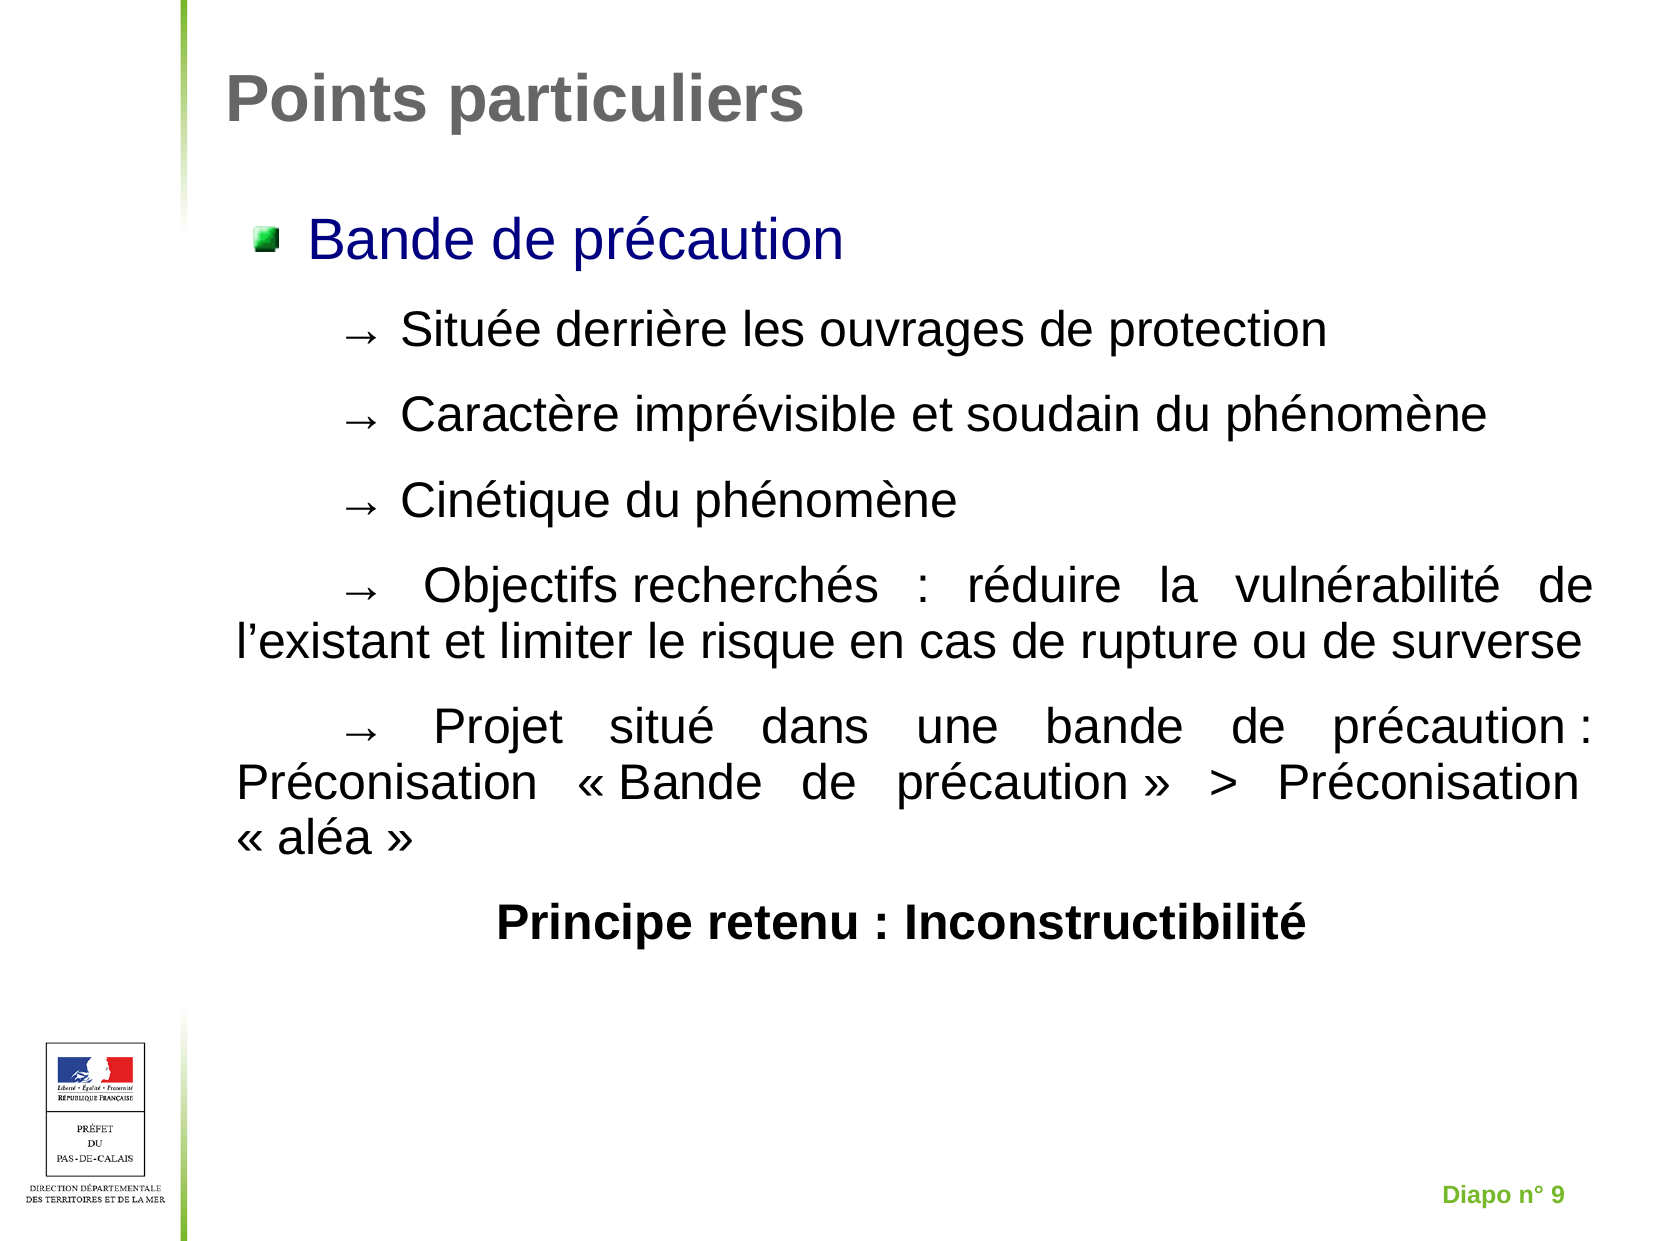

# Points particuliers
Bande de précaution
→ Située derrière les ouvrages de protection
→ Caractère imprévisible et soudain du phénomène
→ Cinétique du phénomène
→ Objectifs recherchés : réduire la vulnérabilité de l’existant et limiter le risque en cas de rupture ou de surverse
→ Projet situé dans une bande de précaution : Préconisation « Bande de précaution » > Préconisation  « aléa »
Principe retenu : Inconstructibilité
9